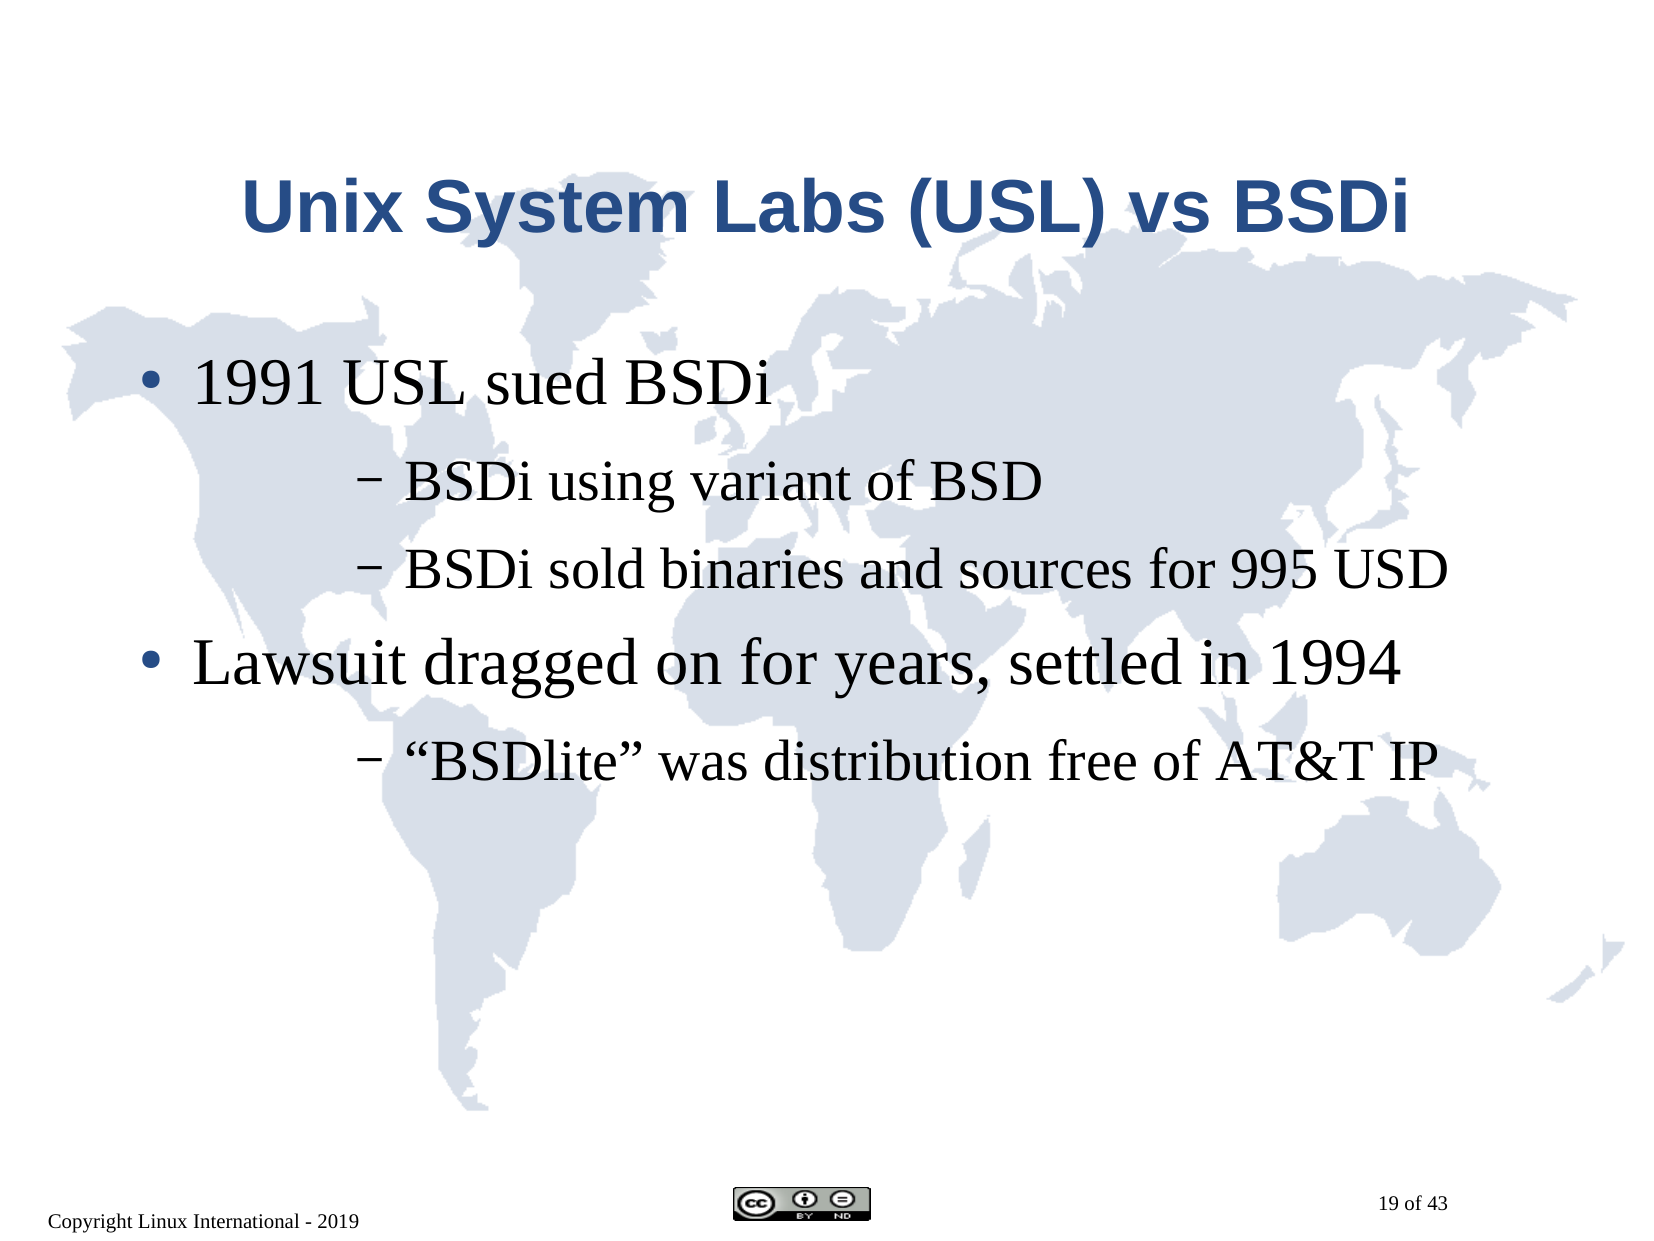

# Unix System Labs (USL) vs BSDi
1991 USL sued BSDi
BSDi using variant of BSD
BSDi sold binaries and sources for 995 USD
Lawsuit dragged on for years, settled in 1994
“BSDlite” was distribution free of AT&T IP